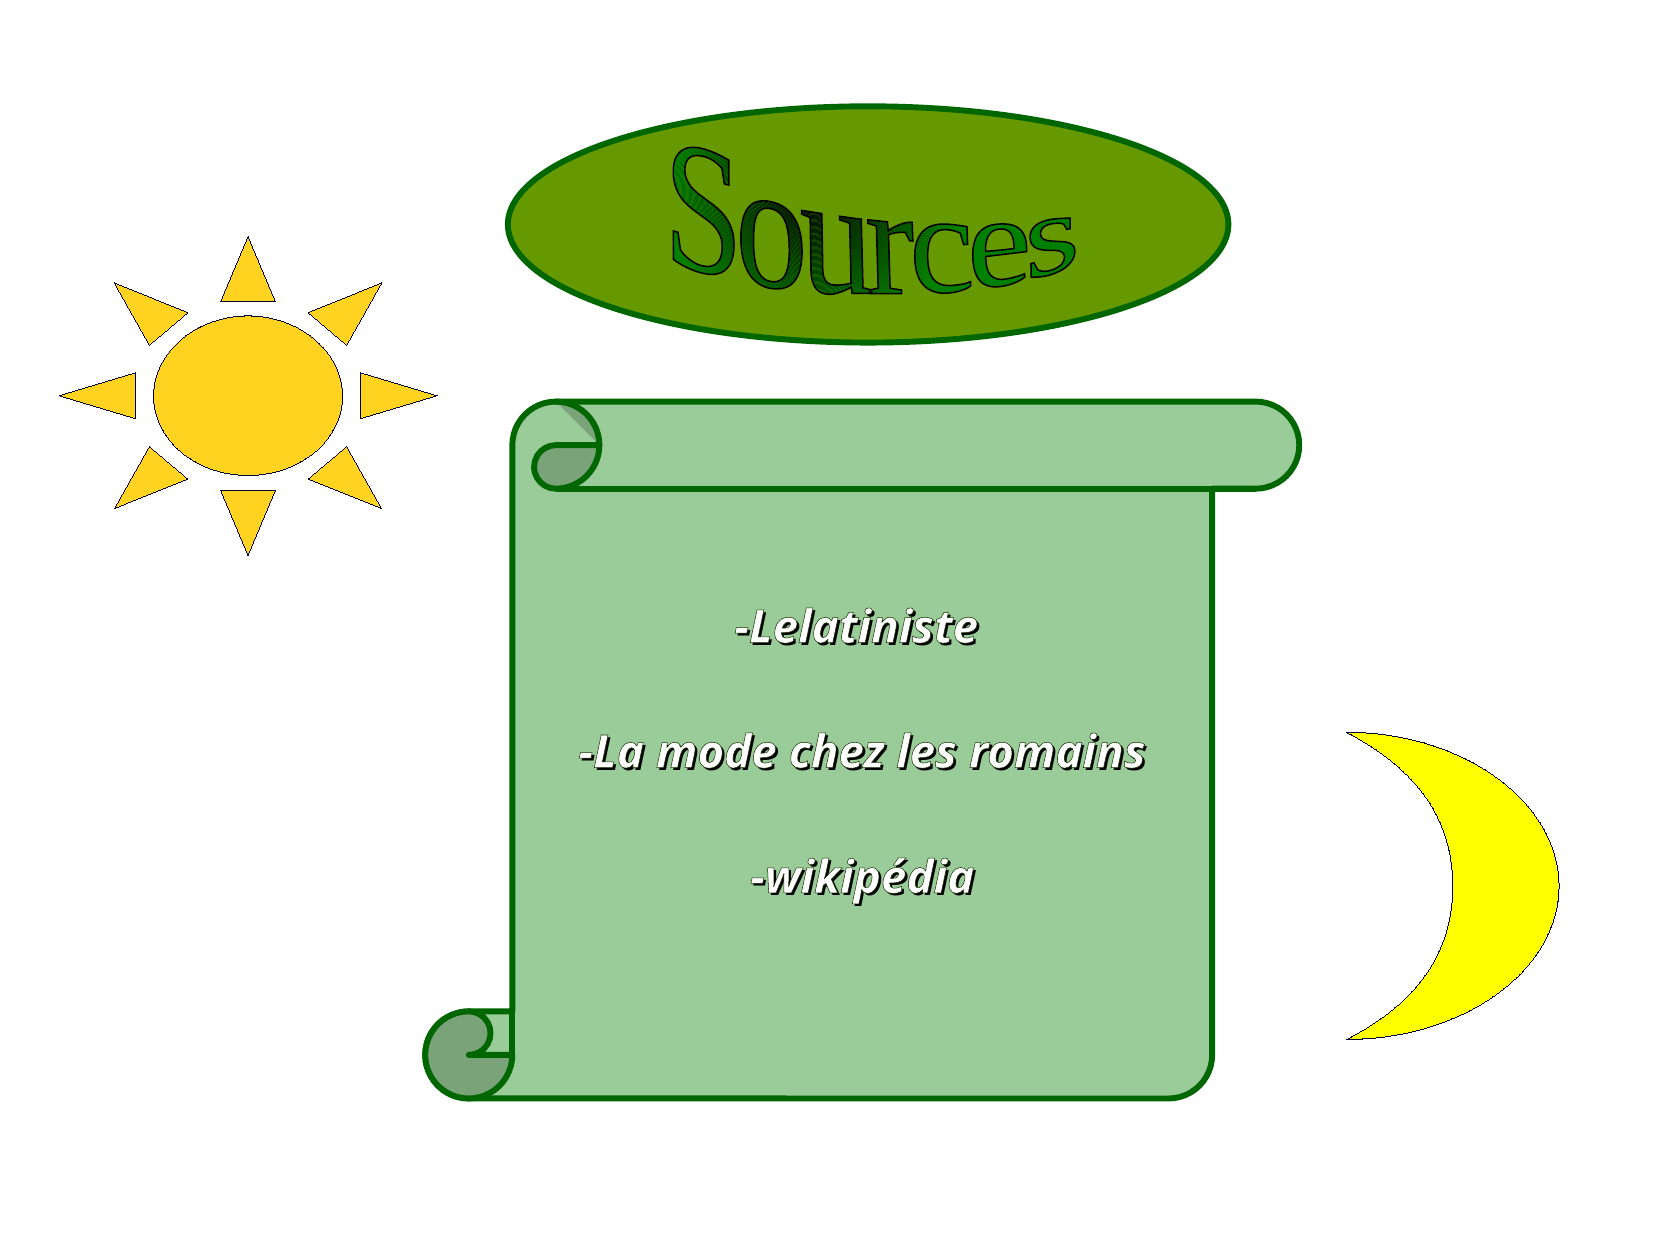

Sources
-Lelatiniste
-La mode chez les romains
-wikipédia